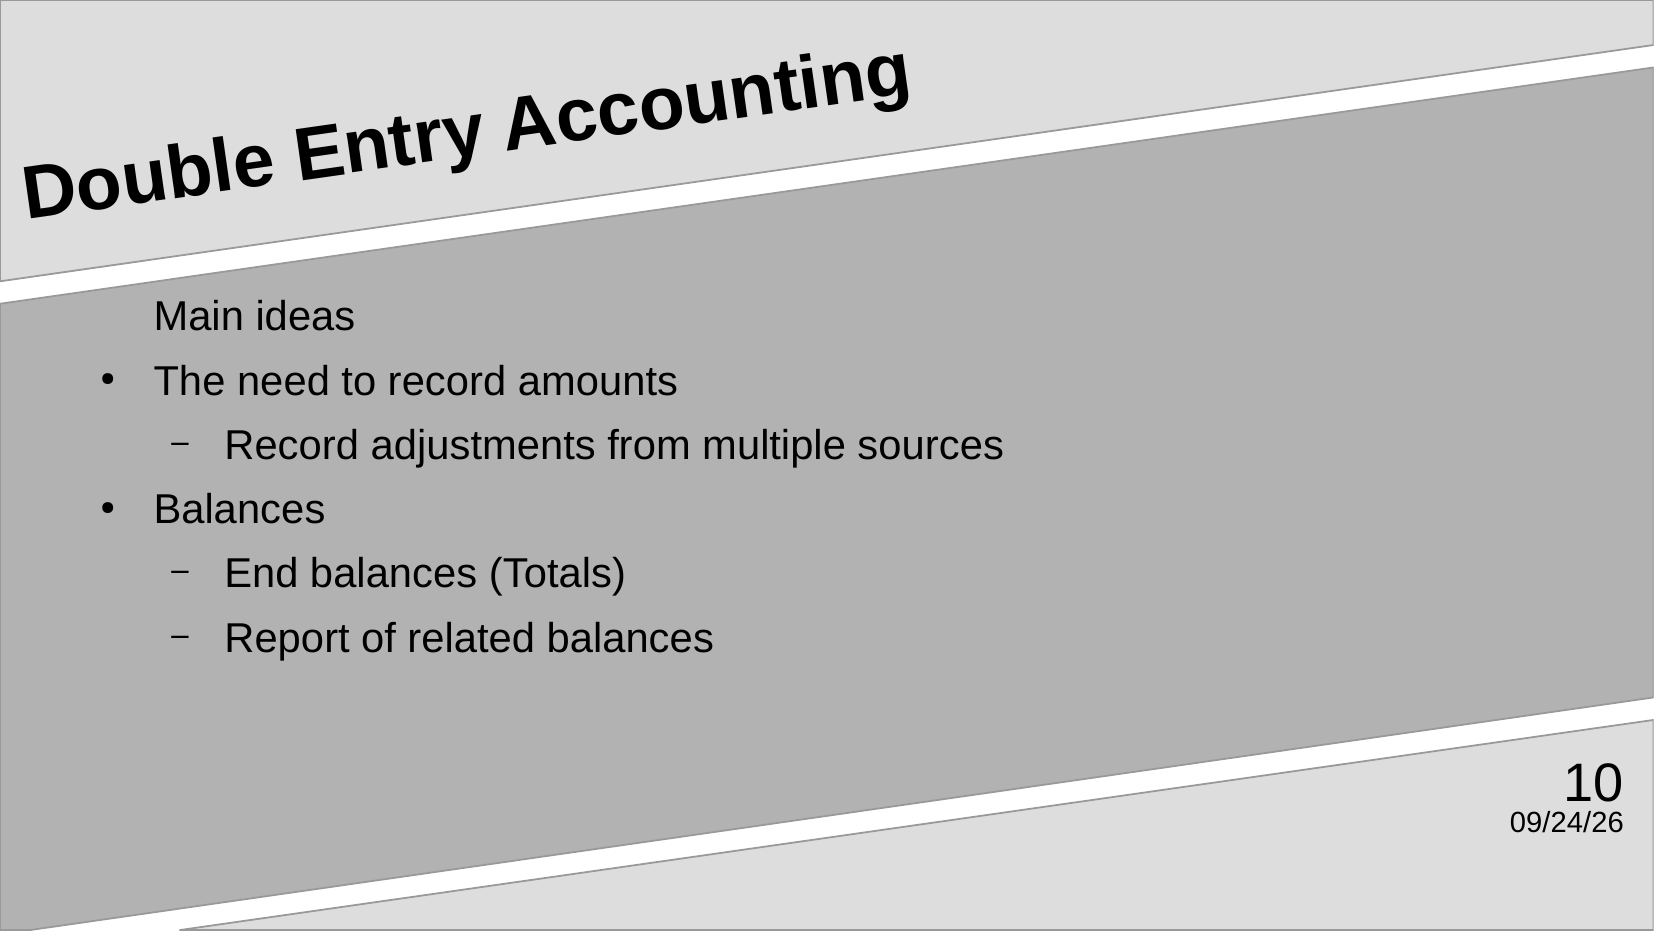

# Double Entry Accounting
Main ideas
The need to record amounts
Record adjustments from multiple sources
Balances
End balances (Totals)
Report of related balances
10